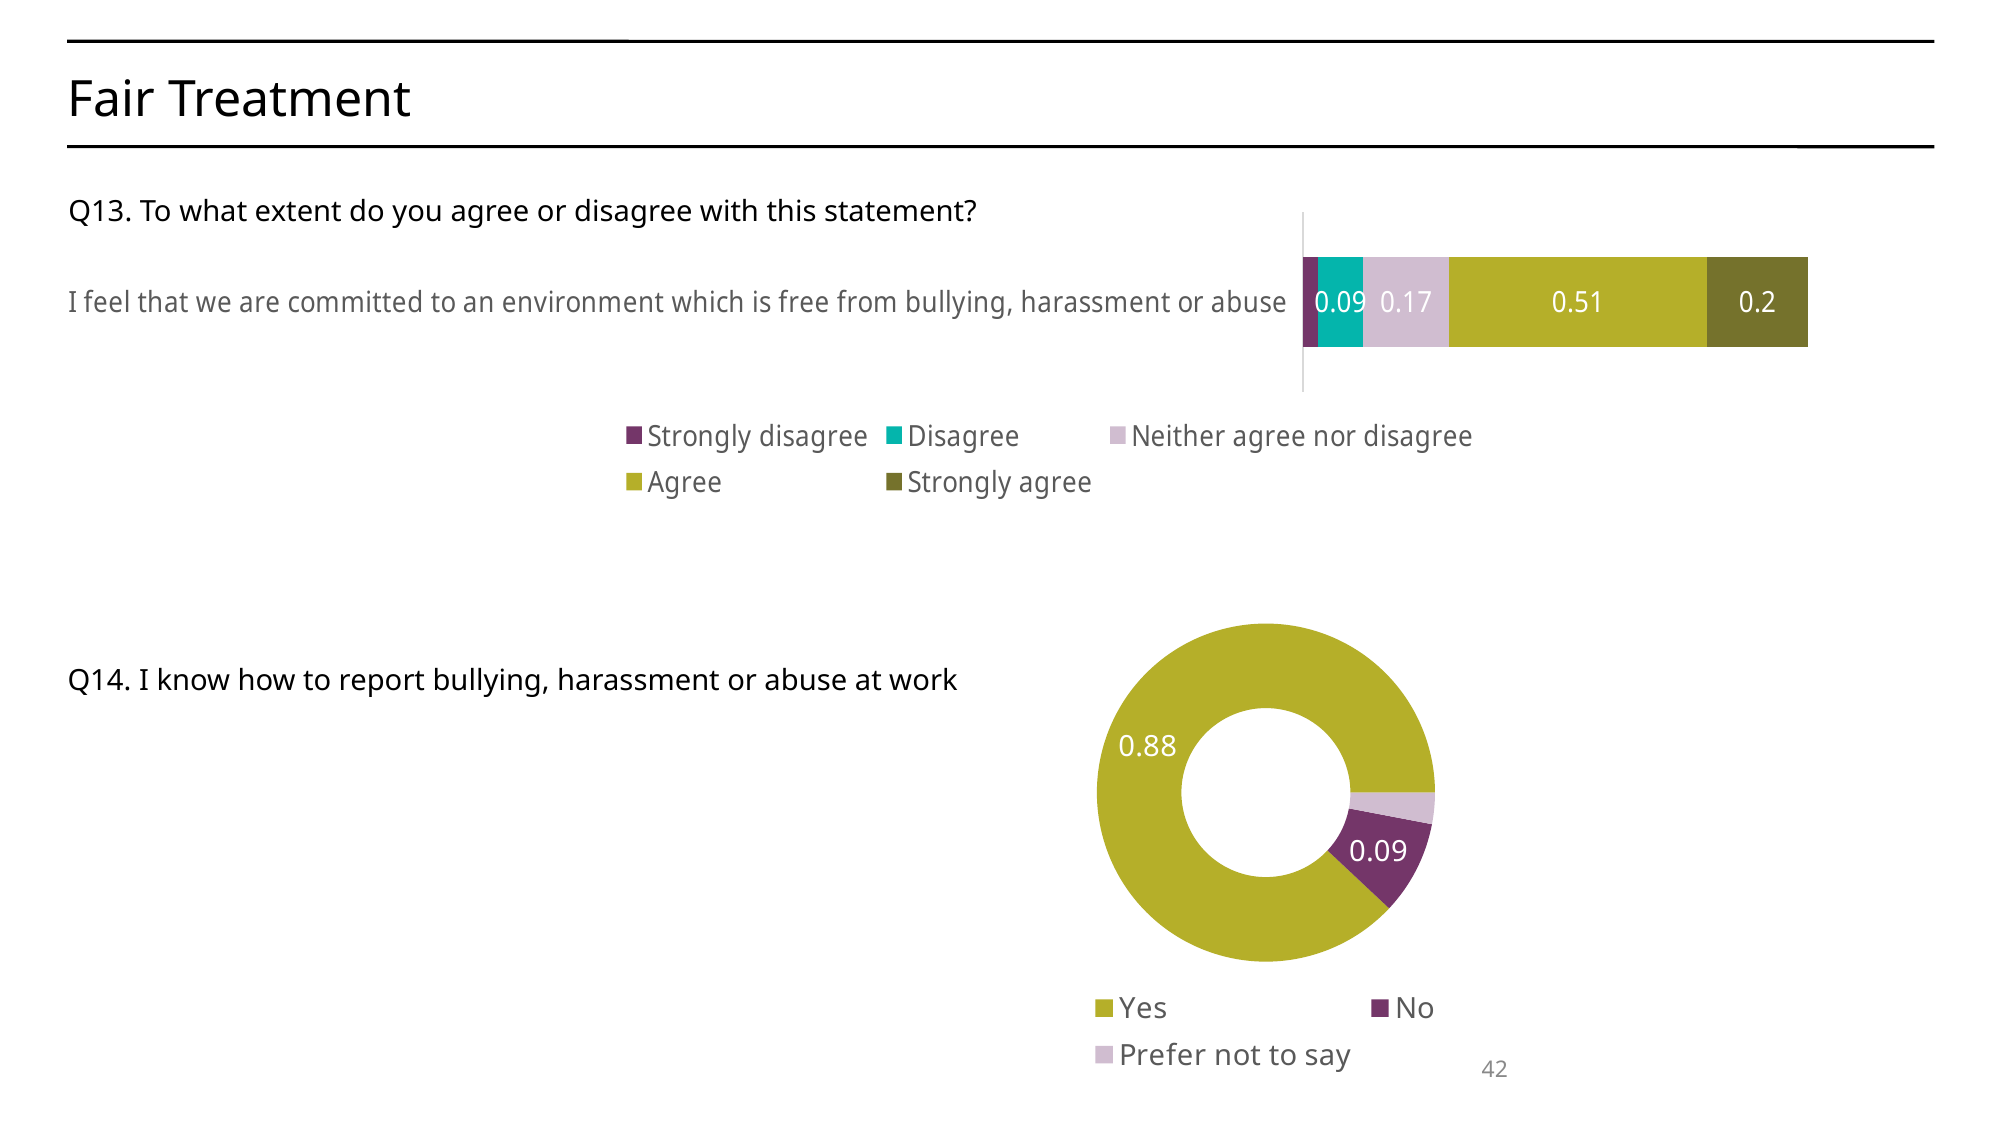

# Fair Treatment
Q13. To what extent do you agree or disagree with this statement?
### Chart
| Category | Strongly disagree | Disagree | Neither agree nor disagree | Agree | Strongly agree |
|---|---|---|---|---|---|
| I feel that we are committed to an environment which is free from bullying, harassment or abuse | 0.03 | 0.09 | 0.17 | 0.51 | 0.2 |
### Chart
| Category | x |
|---|---|
| Yes | 0.88 |
| No | 0.09 |
| Prefer not to say | 0.03 |Q14. I know how to report bullying, harassment or abuse at work
6